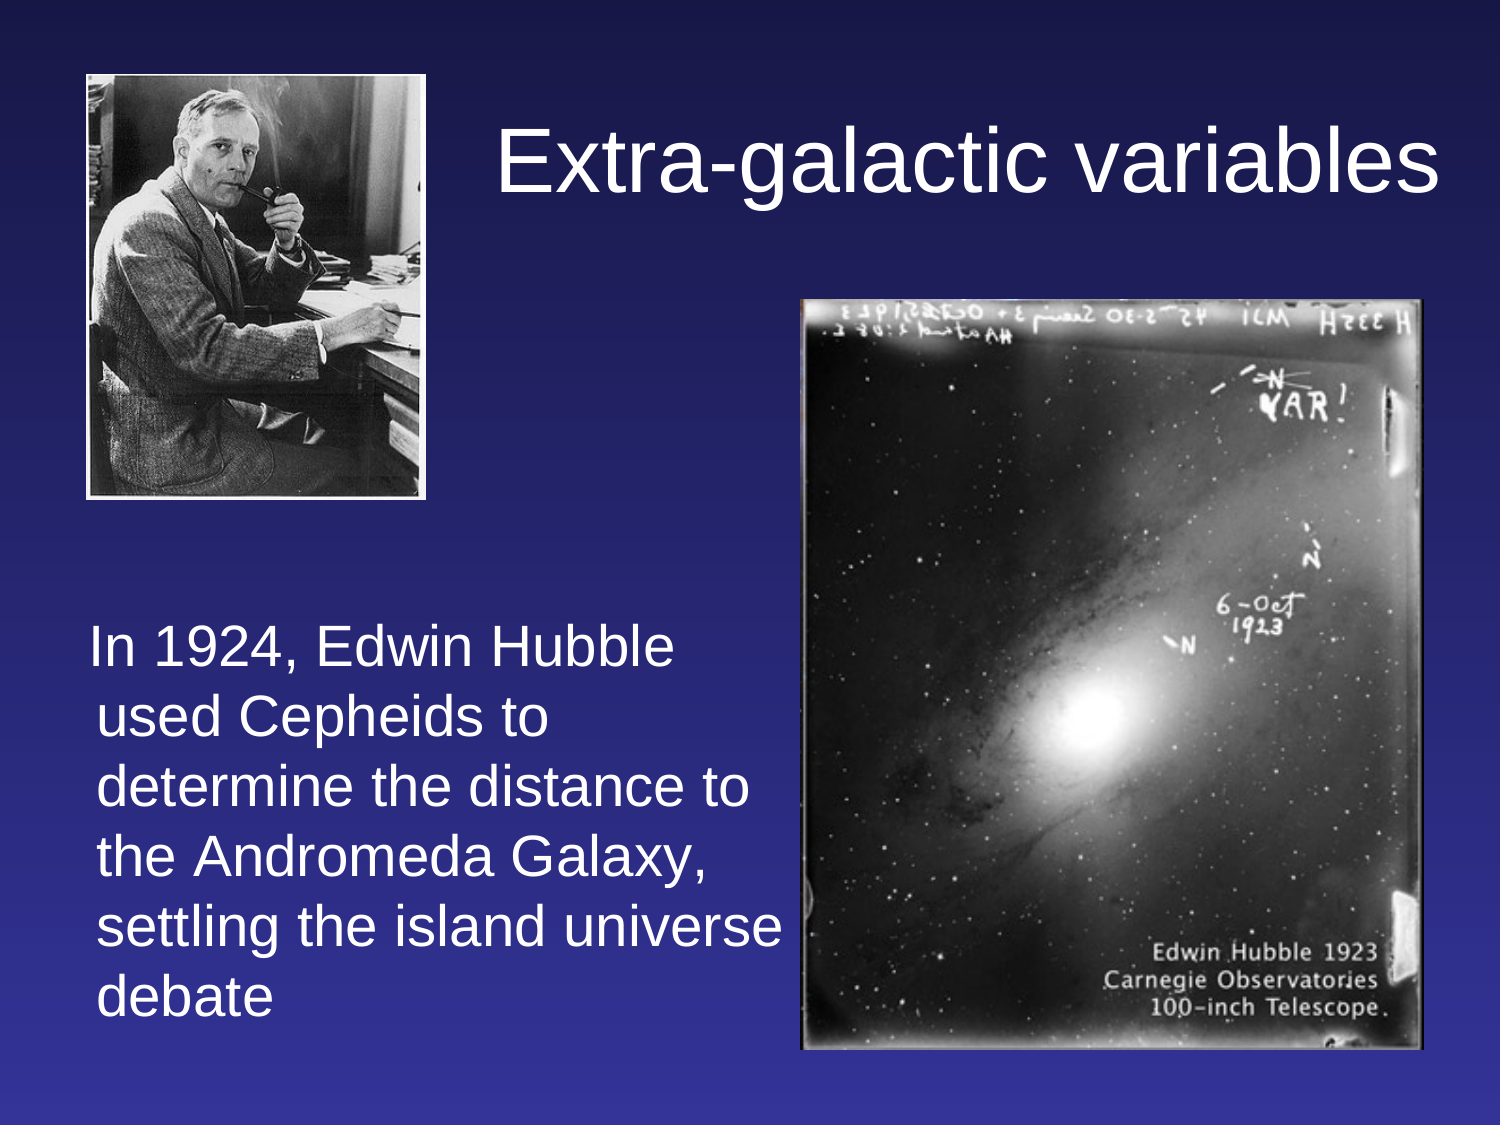

# Extra-galactic variables
 In 1924, Edwin Hubble used Cepheids to determine the distance to the Andromeda Galaxy, settling the island universe debate